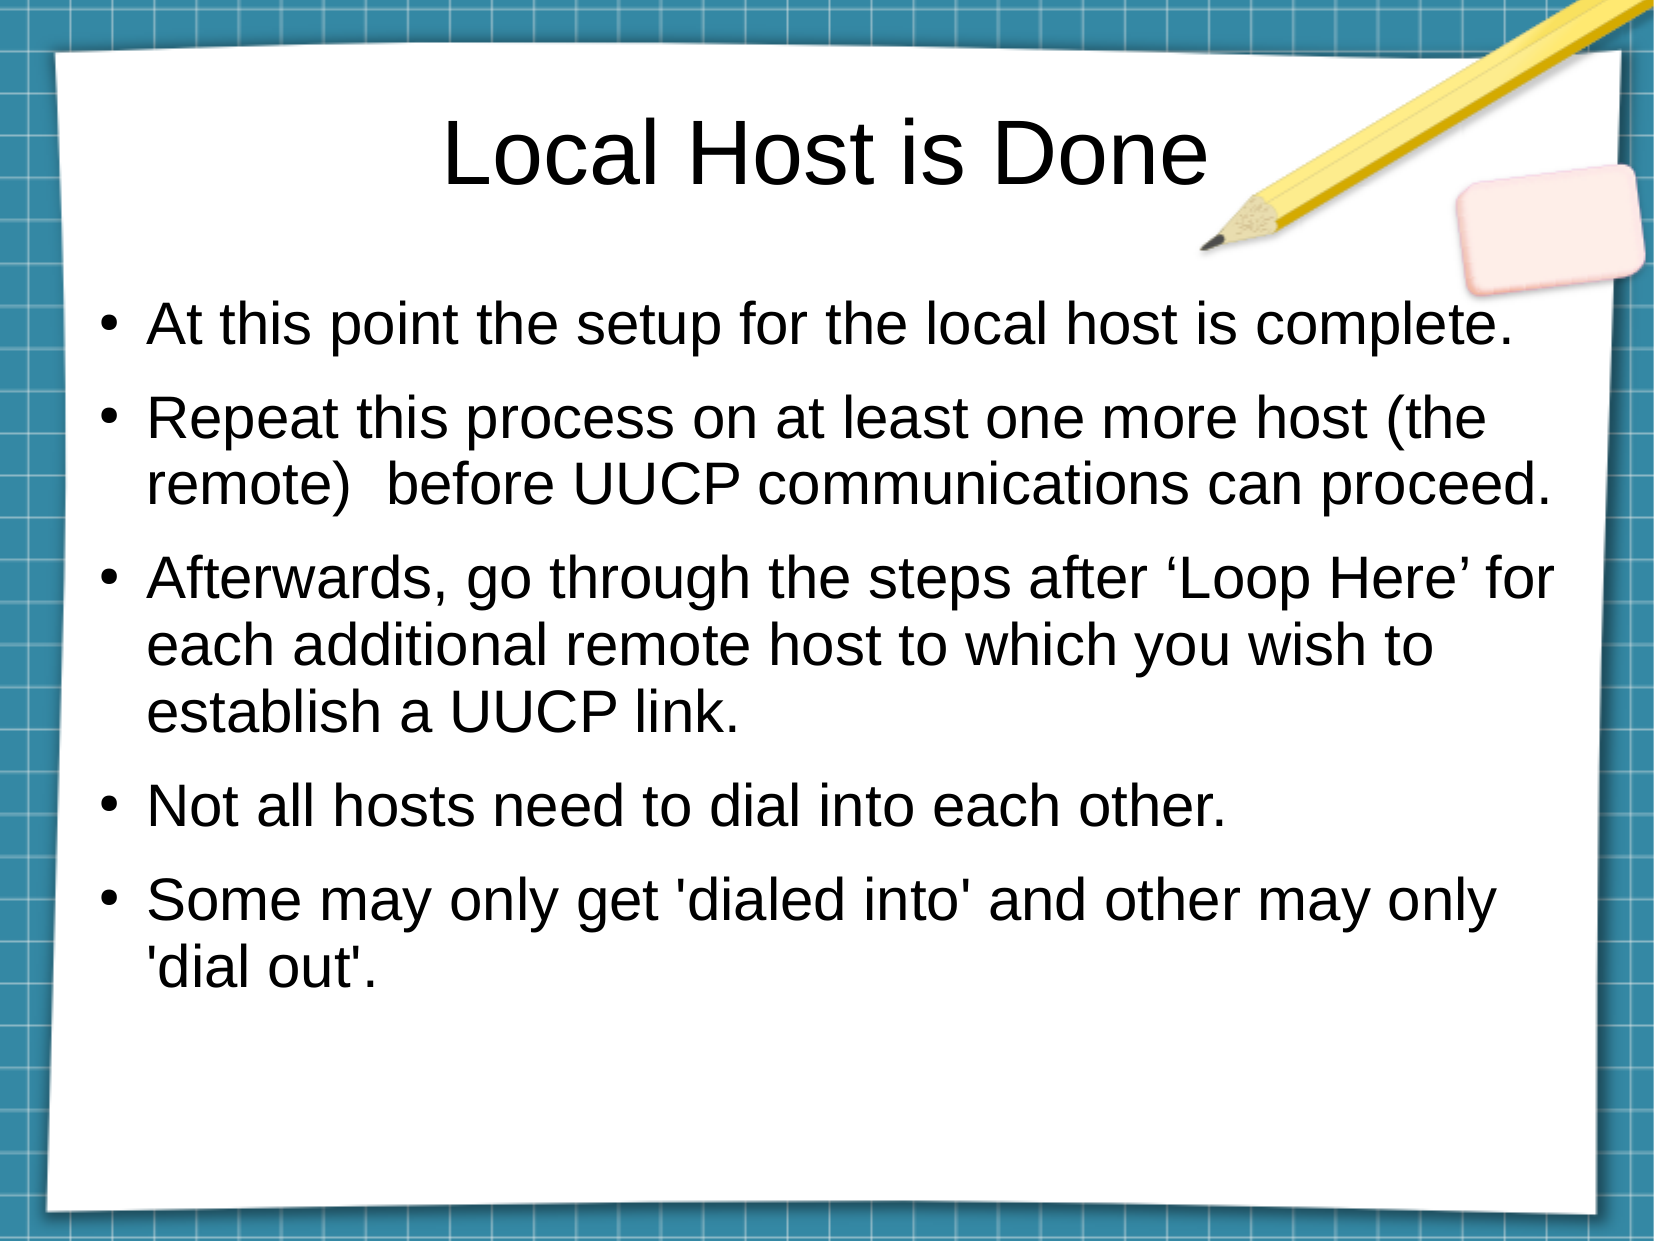

# Local Host is Done
At this point the setup for the local host is complete.
Repeat this process on at least one more host (the remote) before UUCP communications can proceed.
Afterwards, go through the steps after ‘Loop Here’ for each additional remote host to which you wish to establish a UUCP link.
Not all hosts need to dial into each other.
Some may only get 'dialed into' and other may only 'dial out'.